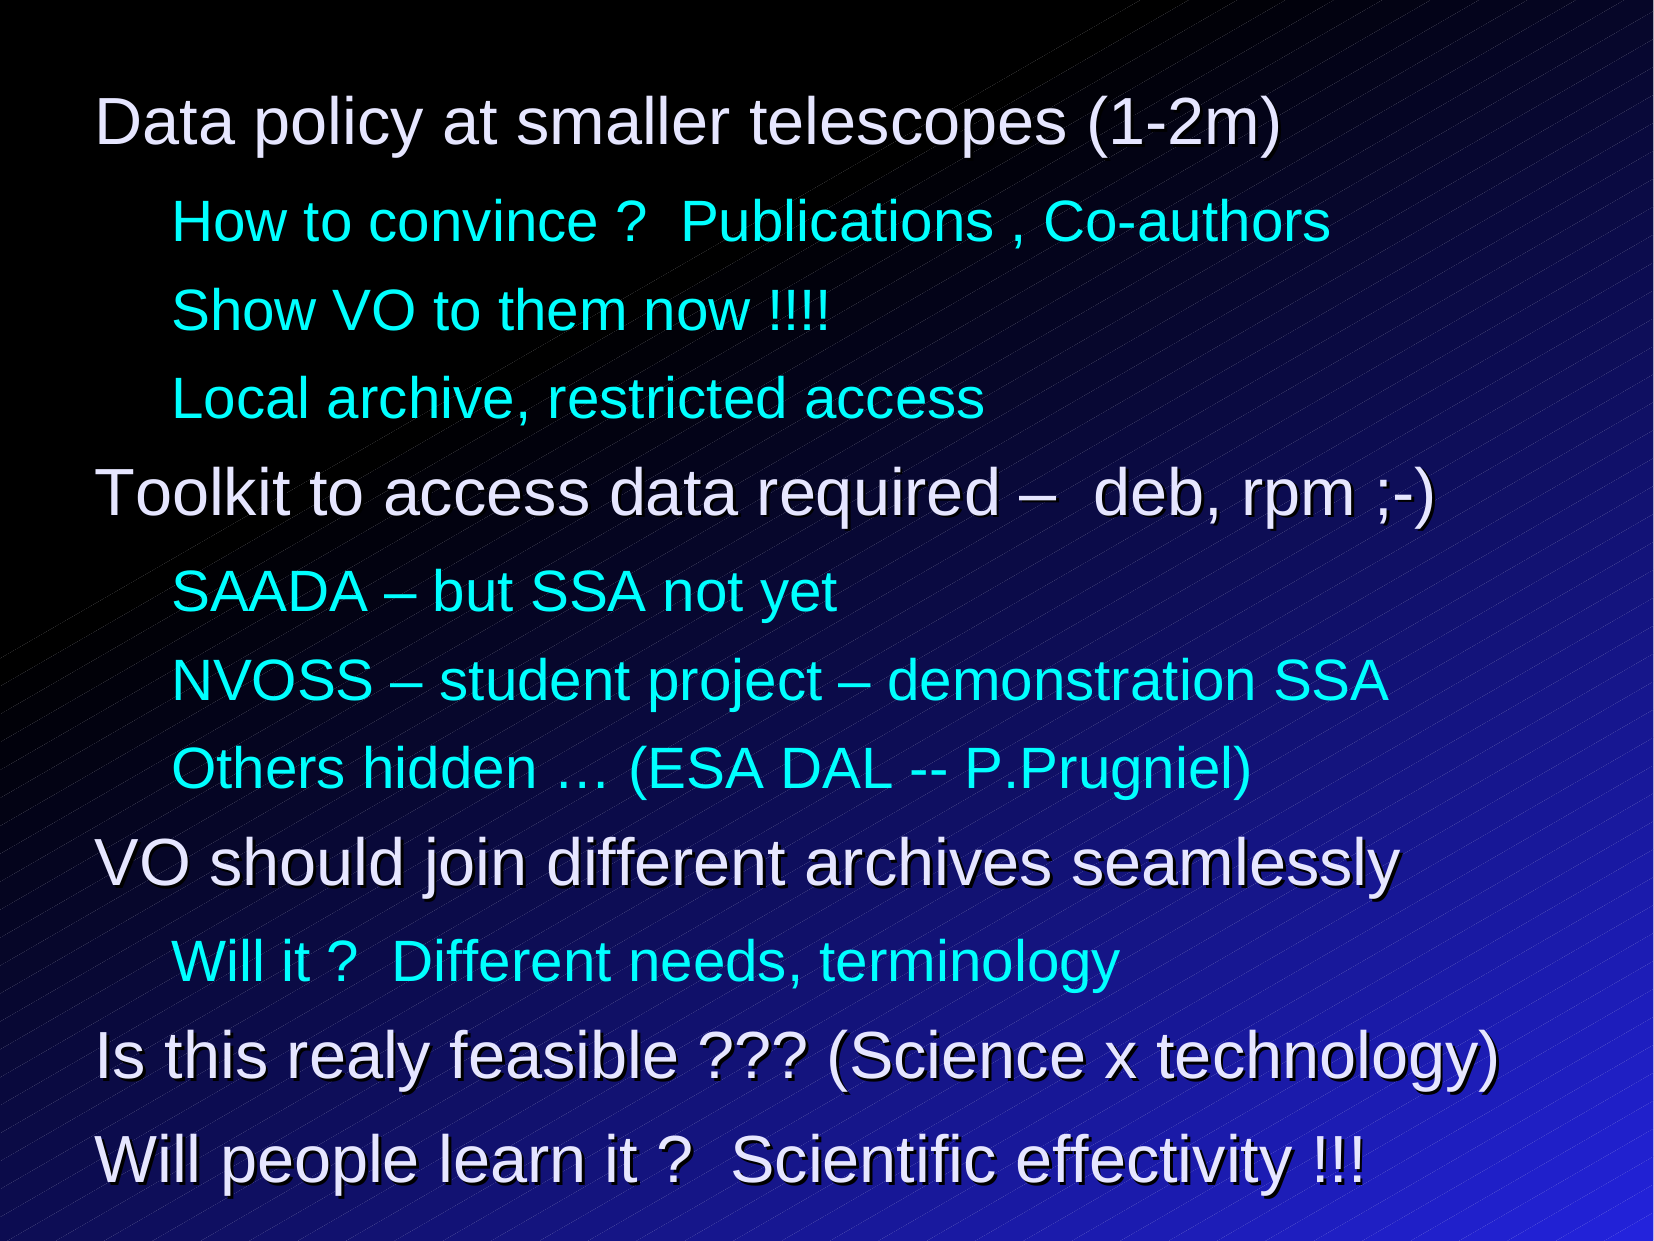

# Data policy at smaller telescopes (1-2m)
How to convince ? Publications , Co-authors
Show VO to them now !!!!
Local archive, restricted access
Toolkit to access data required – deb, rpm ;-)
SAADA – but SSA not yet
NVOSS – student project – demonstration SSA
Others hidden … (ESA DAL -- P.Prugniel)
VO should join different archives seamlessly
Will it ? Different needs, terminology
Is this realy feasible ??? (Science x technology)
Will people learn it ? Scientific effectivity !!!